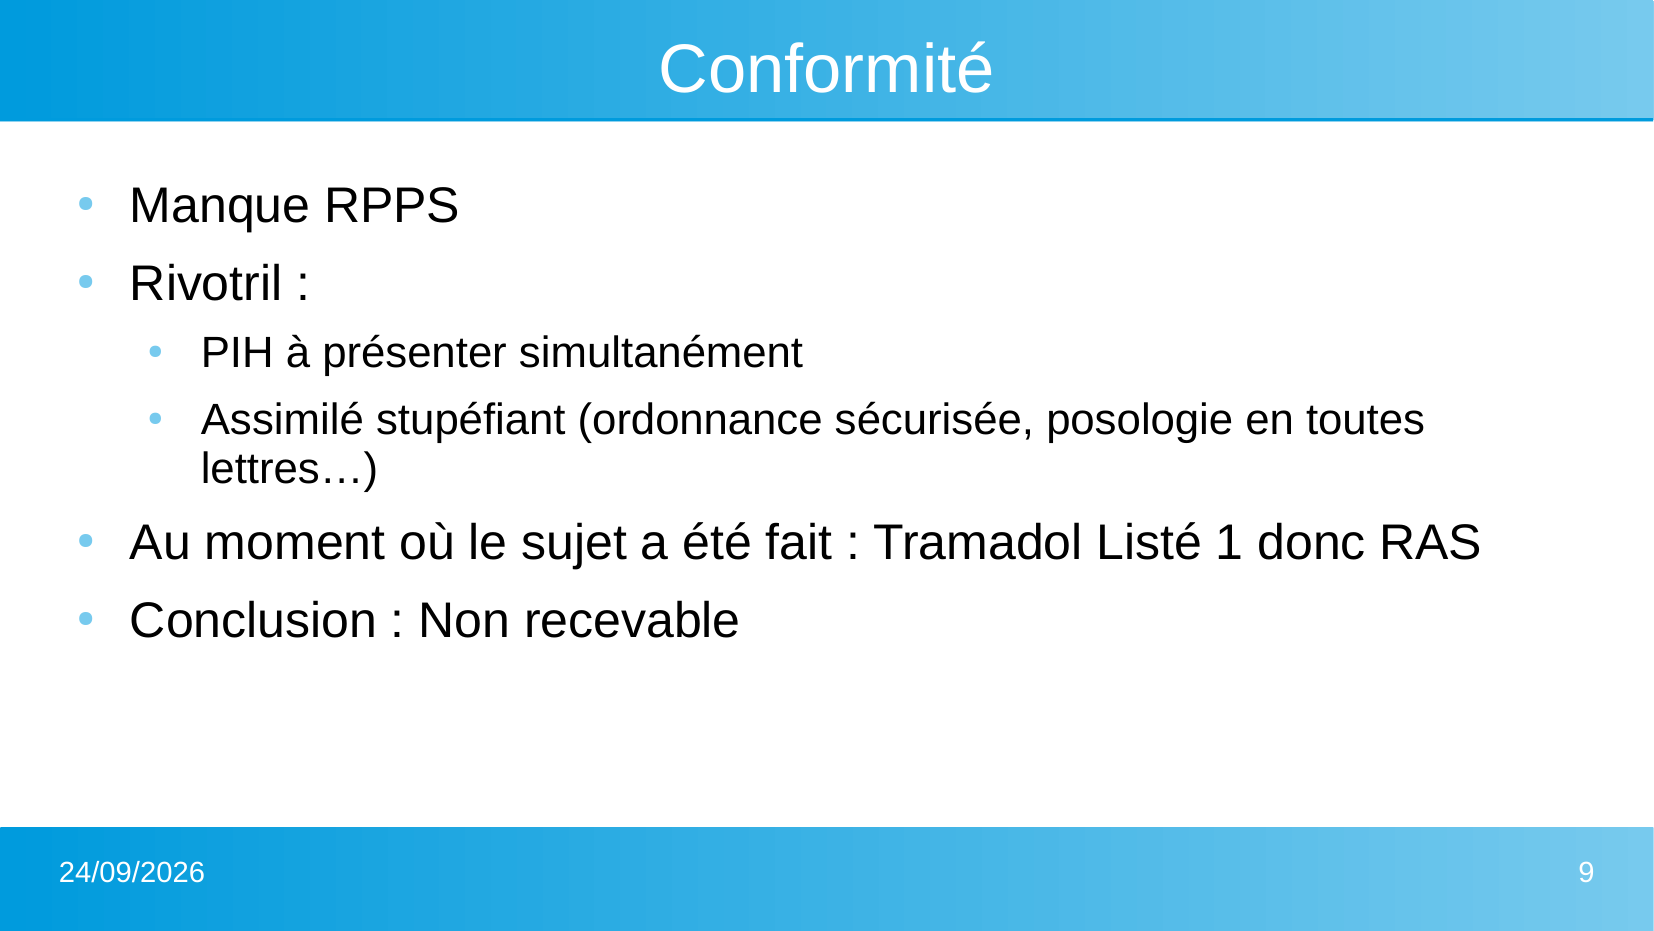

# Conformité
Manque RPPS
Rivotril :
PIH à présenter simultanément
Assimilé stupéfiant (ordonnance sécurisée, posologie en toutes lettres…)
Au moment où le sujet a été fait : Tramadol Listé 1 donc RAS
Conclusion : Non recevable
9